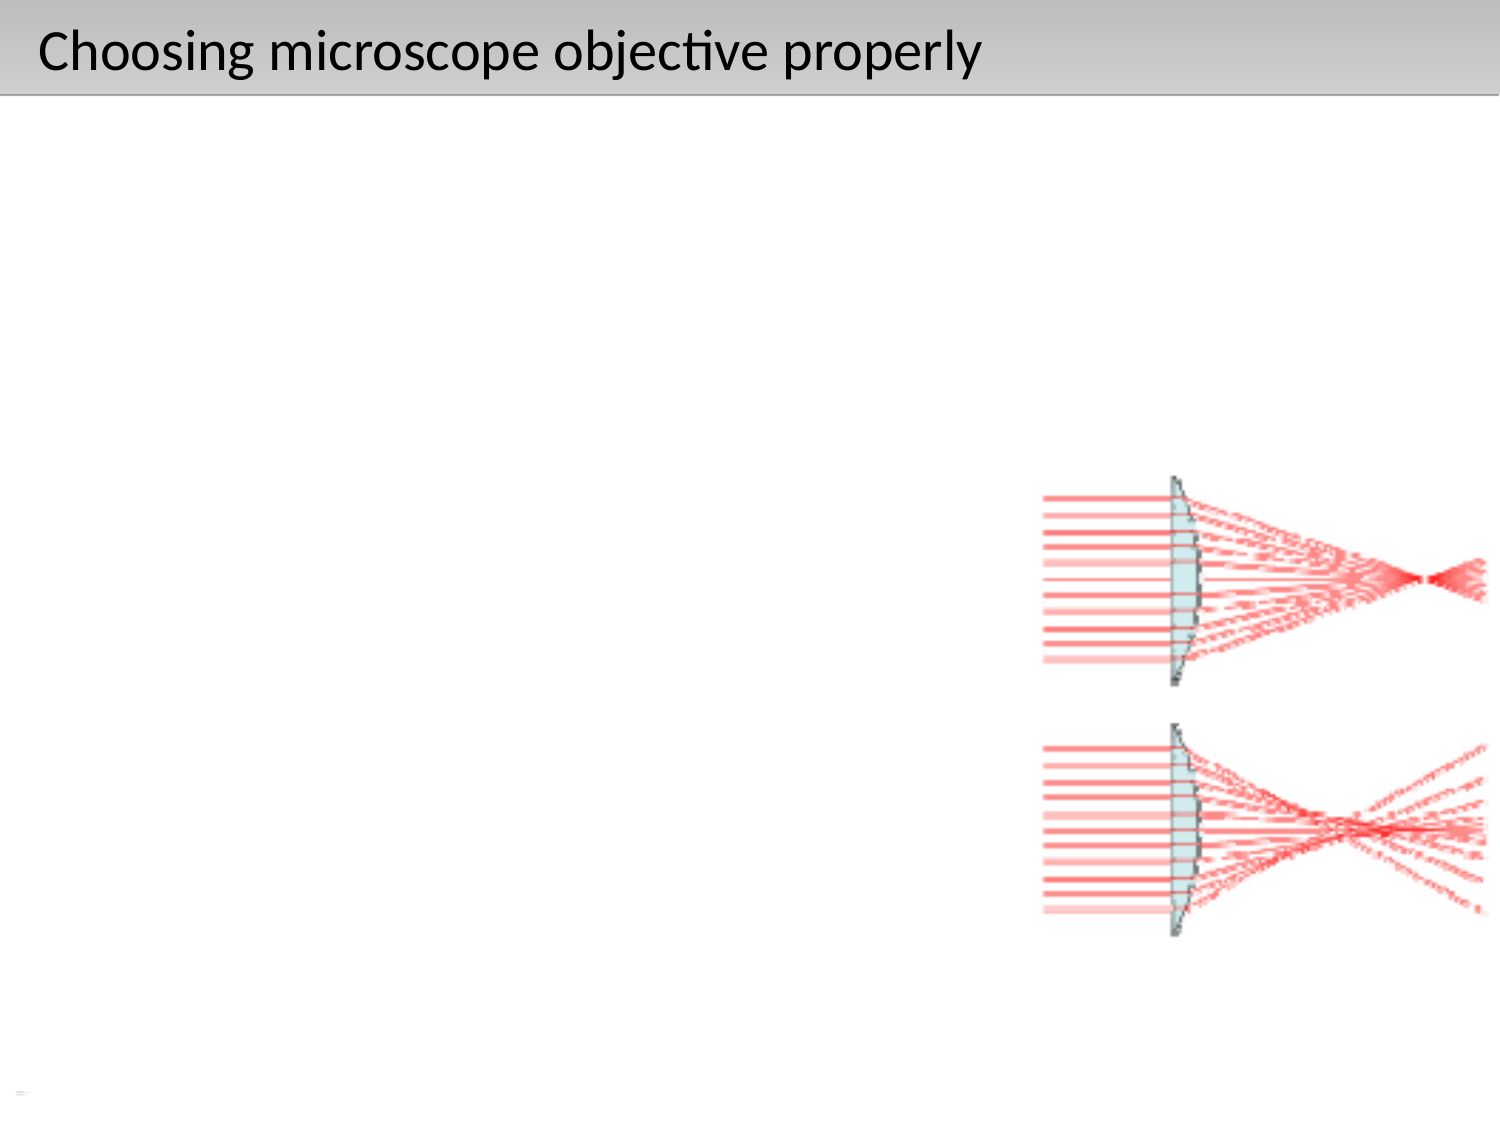

# Choosing microscope objective properly
High numerical aperture objective (NA = 1.2 – 1.4)
High NA through oil or water immersion
	– Spherical aberration degrades performance
	– Water immersion objectives are better (less n mismatch; longer WD)
Transmission at trapping wavelength
	– NIR transmission (we’ll discuss why we need NIR later)
	– Dual-objective method to measure transmission